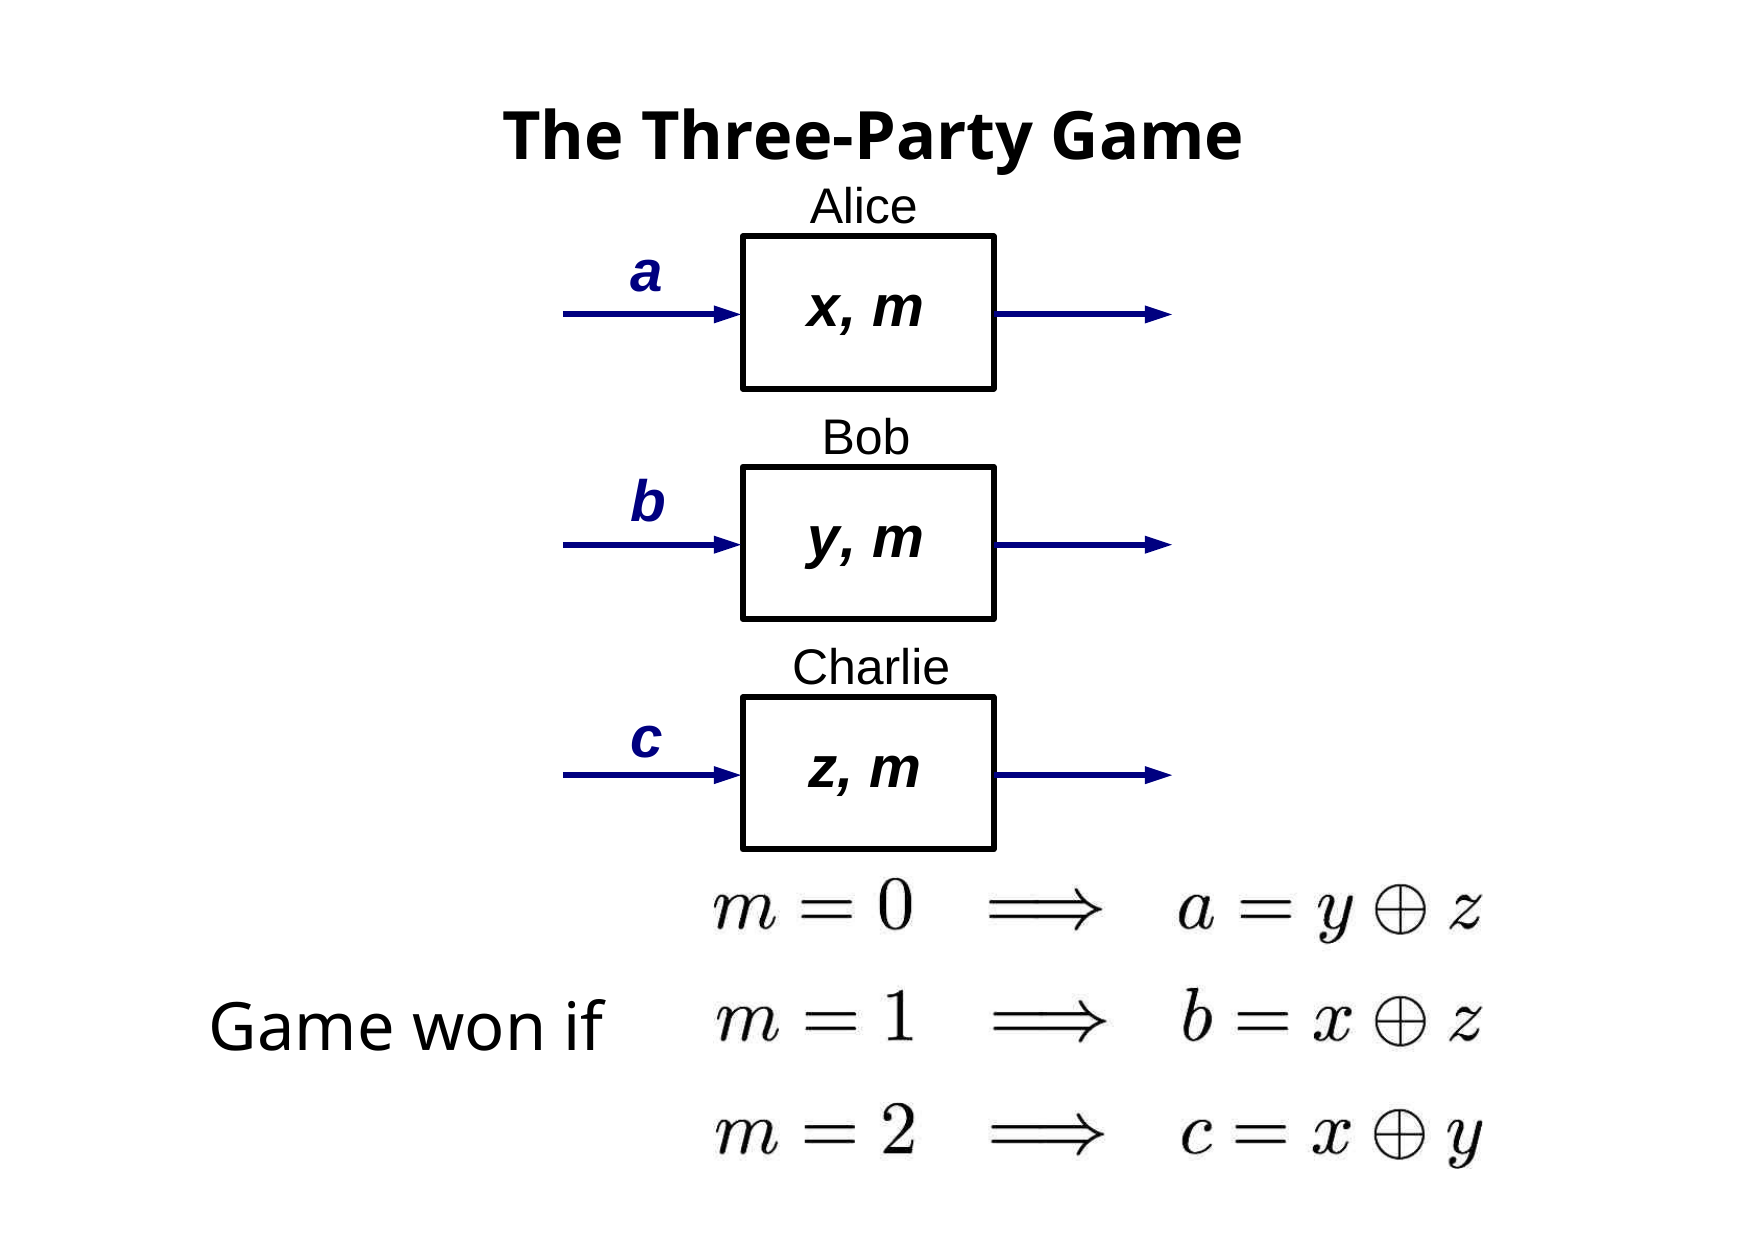

The Three-Party Game
Alice
a
x, m
Bob
b
y, m
Charlie
c
z, m
Game won if